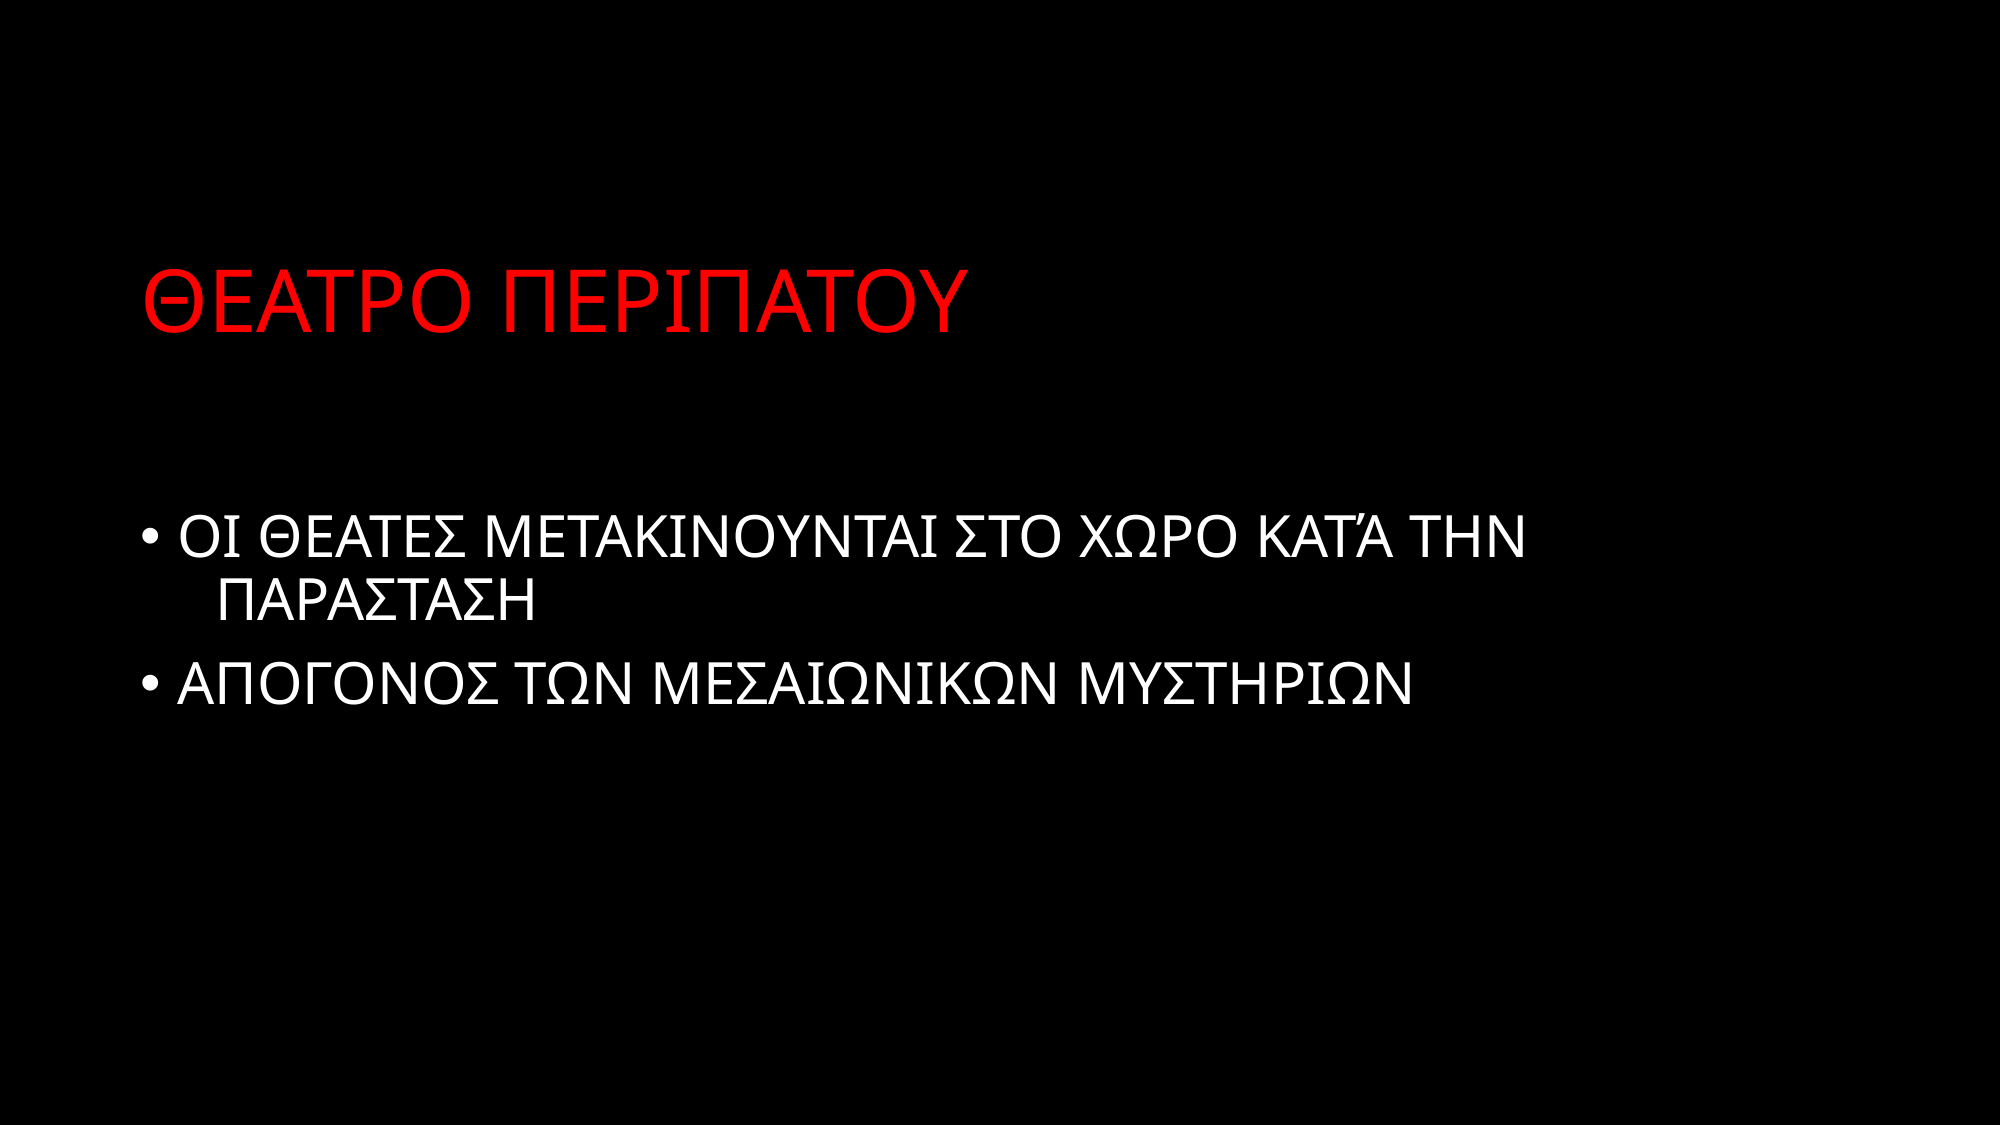

# ΘΕΑΤΡΟ ΠΕΡΙΠΑΤΟΥ
ΟΙ ΘΕΑΤΕΣ ΜΕΤΑΚΙΝΟΥΝΤΑΙ ΣΤΟ ΧΩΡΟ ΚΑΤΆ ΤΗΝ ΠΑΡΑΣΤΑΣΗ
ΑΠΟΓΟΝΟΣ ΤΩΝ ΜΕΣΑΙΩΝΙΚΩΝ ΜΥΣΤΗΡΙΩΝ